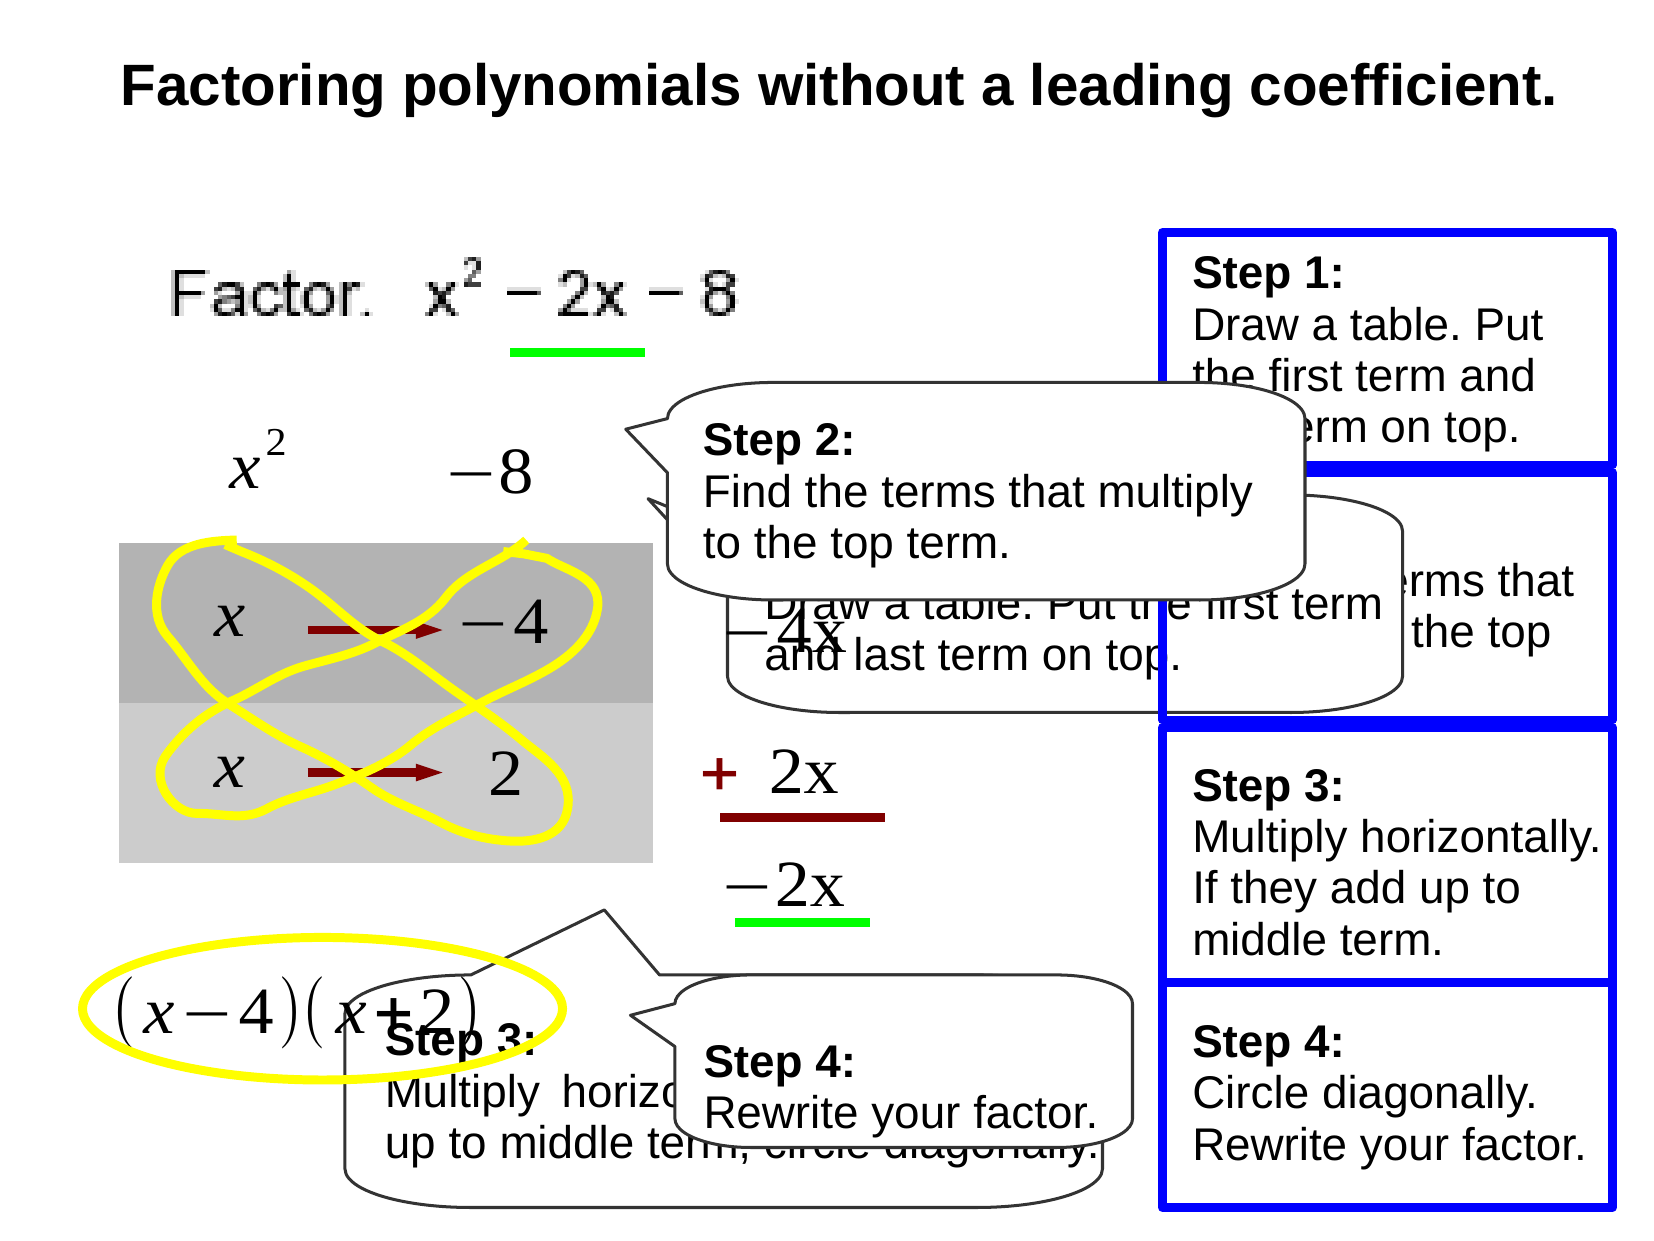

Factoring polynomials without a leading coefficient.
Step 1:
Draw a table. Put the first term and last term on top.
Step 2:
Find the terms that multiply to the top term.
Step 3:
Multiply horizontally. If they add up to middle term.
Step 4:
Circle diagonally. Rewrite your factor.
Step 2:
Find the terms that multiply
to the top term.
Step 1:
Draw a table. Put the first term
and last term on top.
| | |
| --- | --- |
| | |
Step 3:
Multiply horizontally. If they add
up to middle term, circle diagonally.
Step 4:
Rewrite your factor.